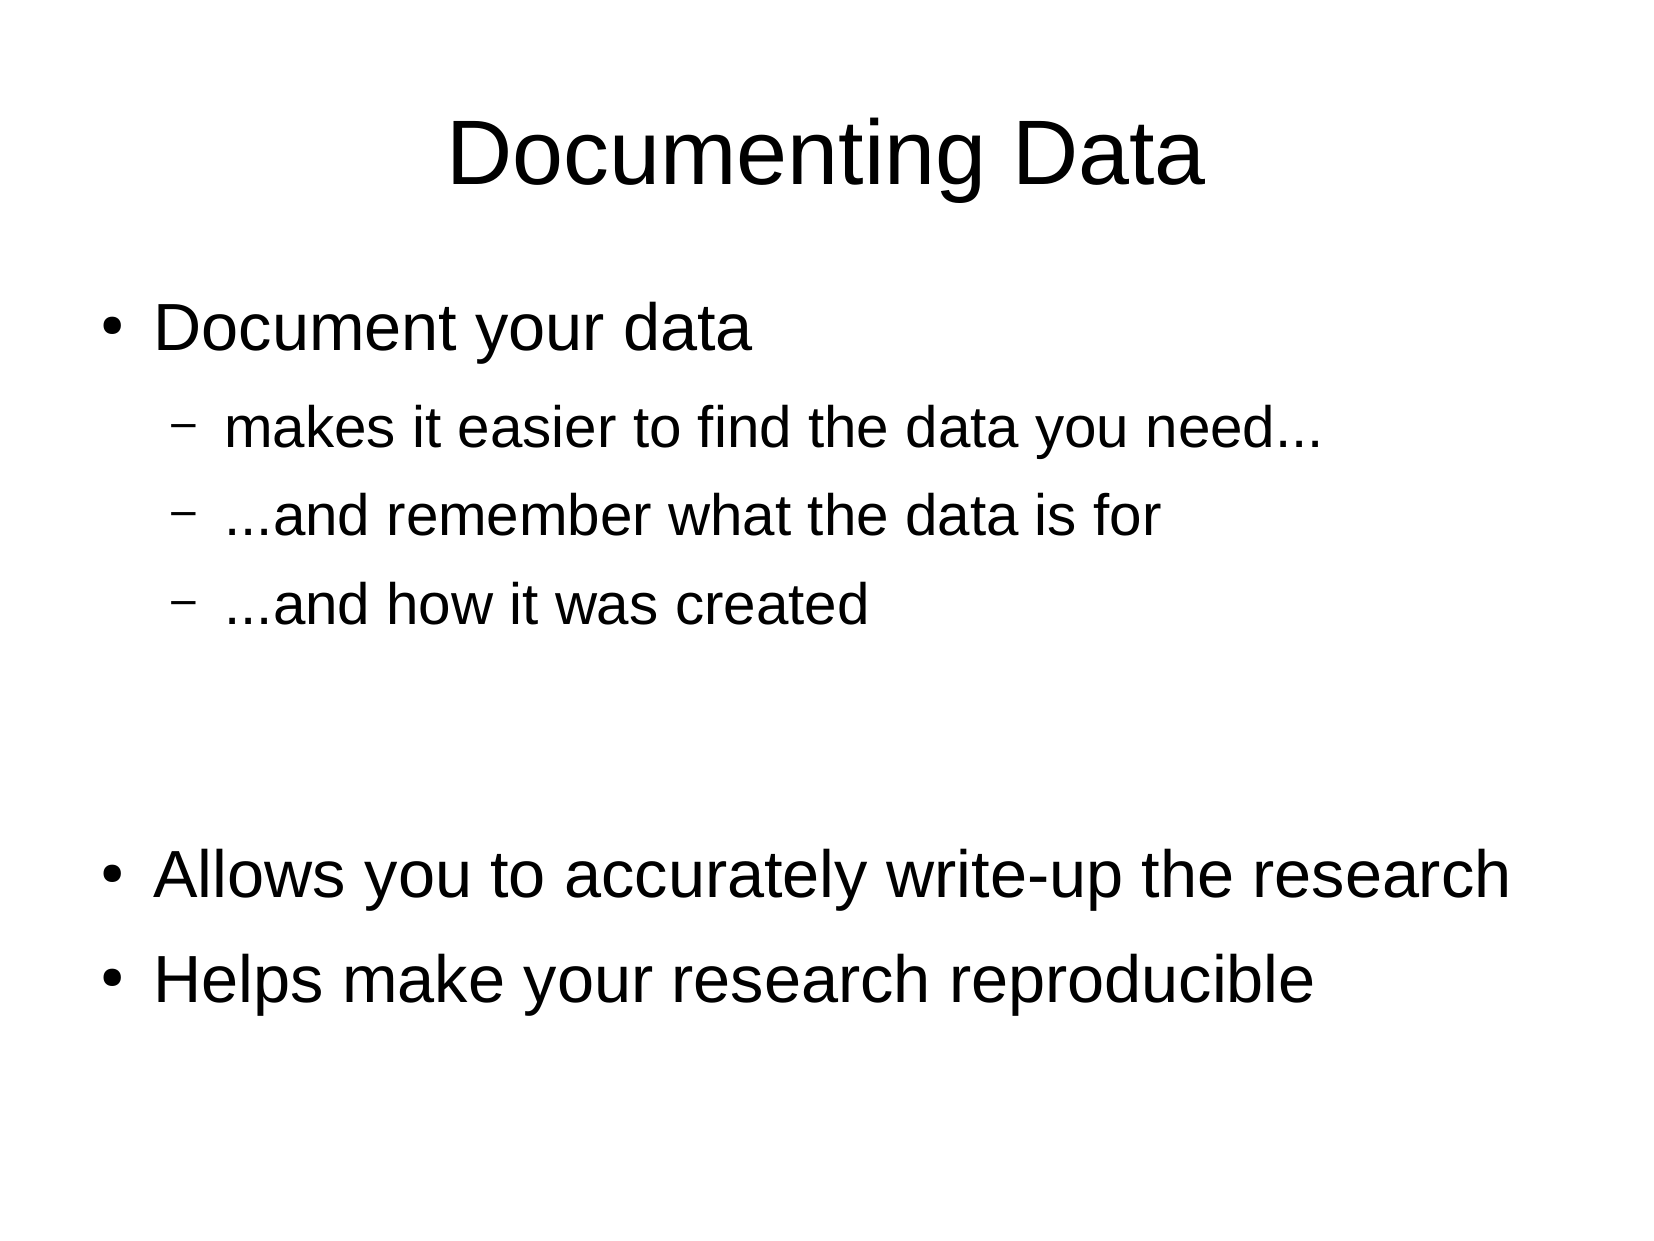

# Documenting Data
Document your data
makes it easier to find the data you need...
...and remember what the data is for
...and how it was created
Allows you to accurately write-up the research
Helps make your research reproducible